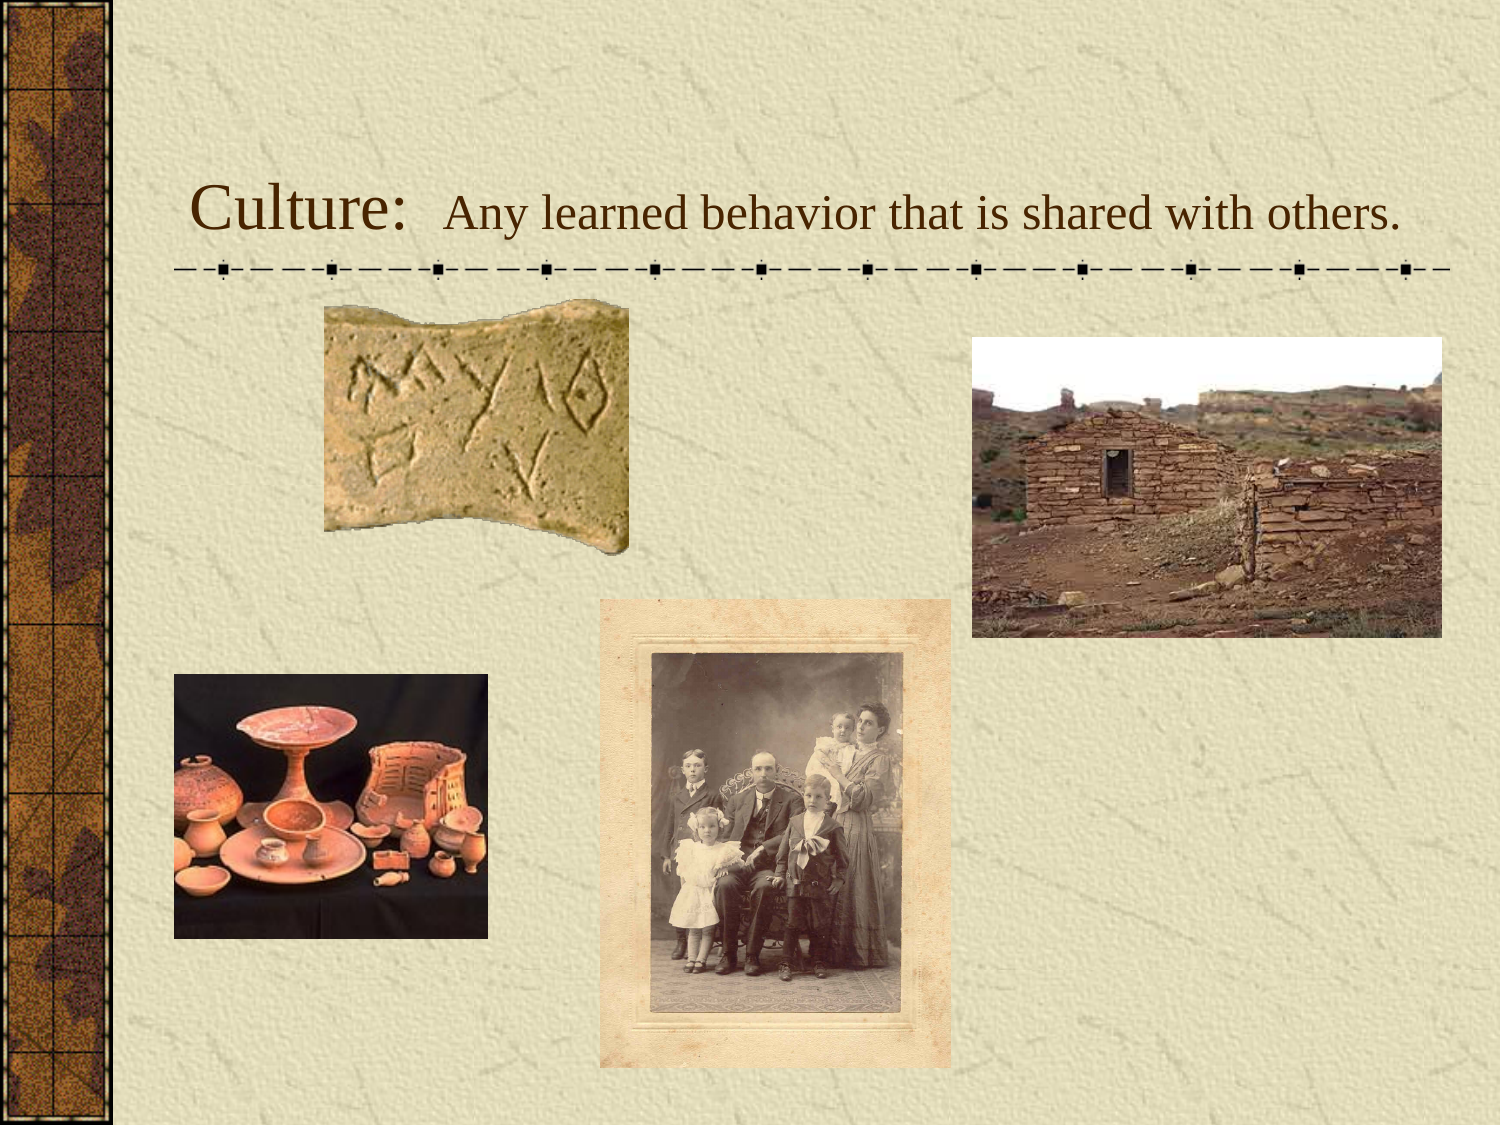

# Culture: Any learned behavior that is shared with others.